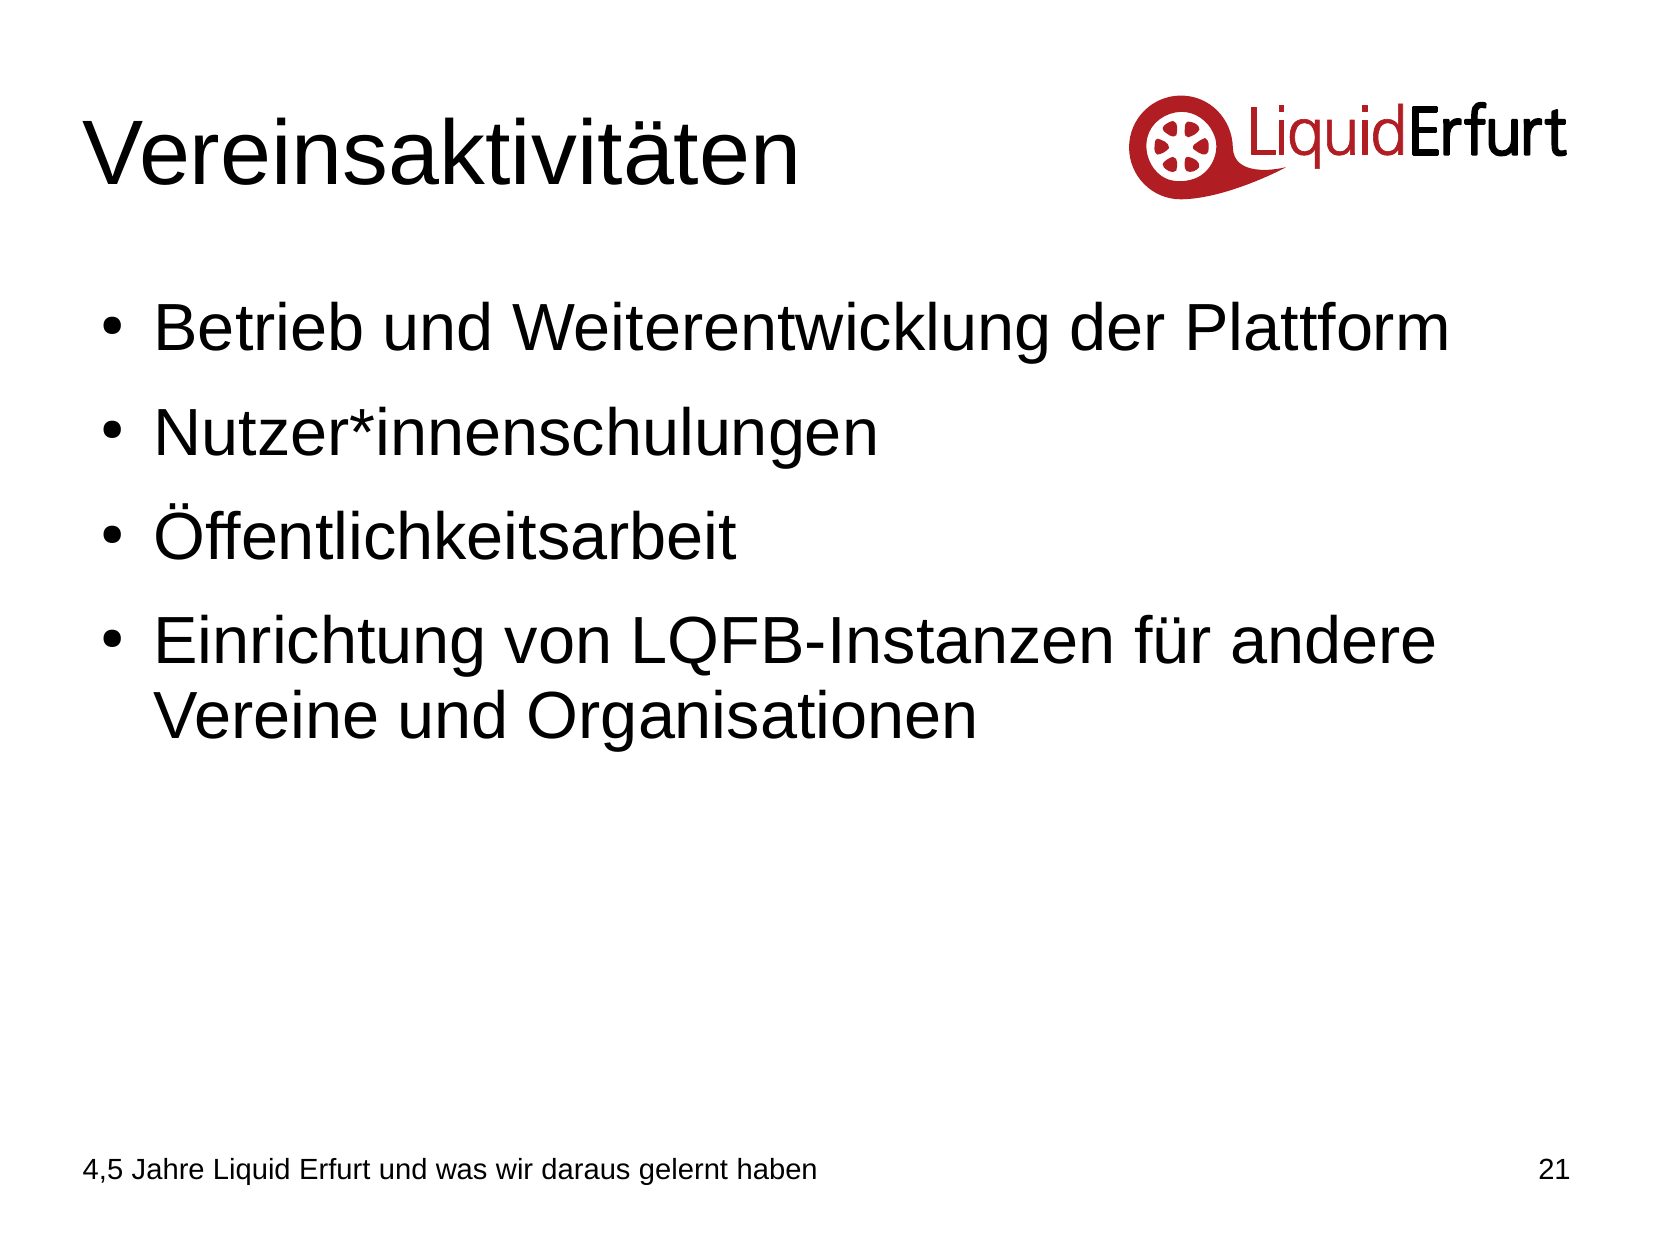

# Vereinsaktivitäten
Betrieb und Weiterentwicklung der Plattform
Nutzer*innenschulungen
Öffentlichkeitsarbeit
Einrichtung von LQFB-Instanzen für andere Vereine und Organisationen
4,5 Jahre Liquid Erfurt und was wir daraus gelernt haben
21